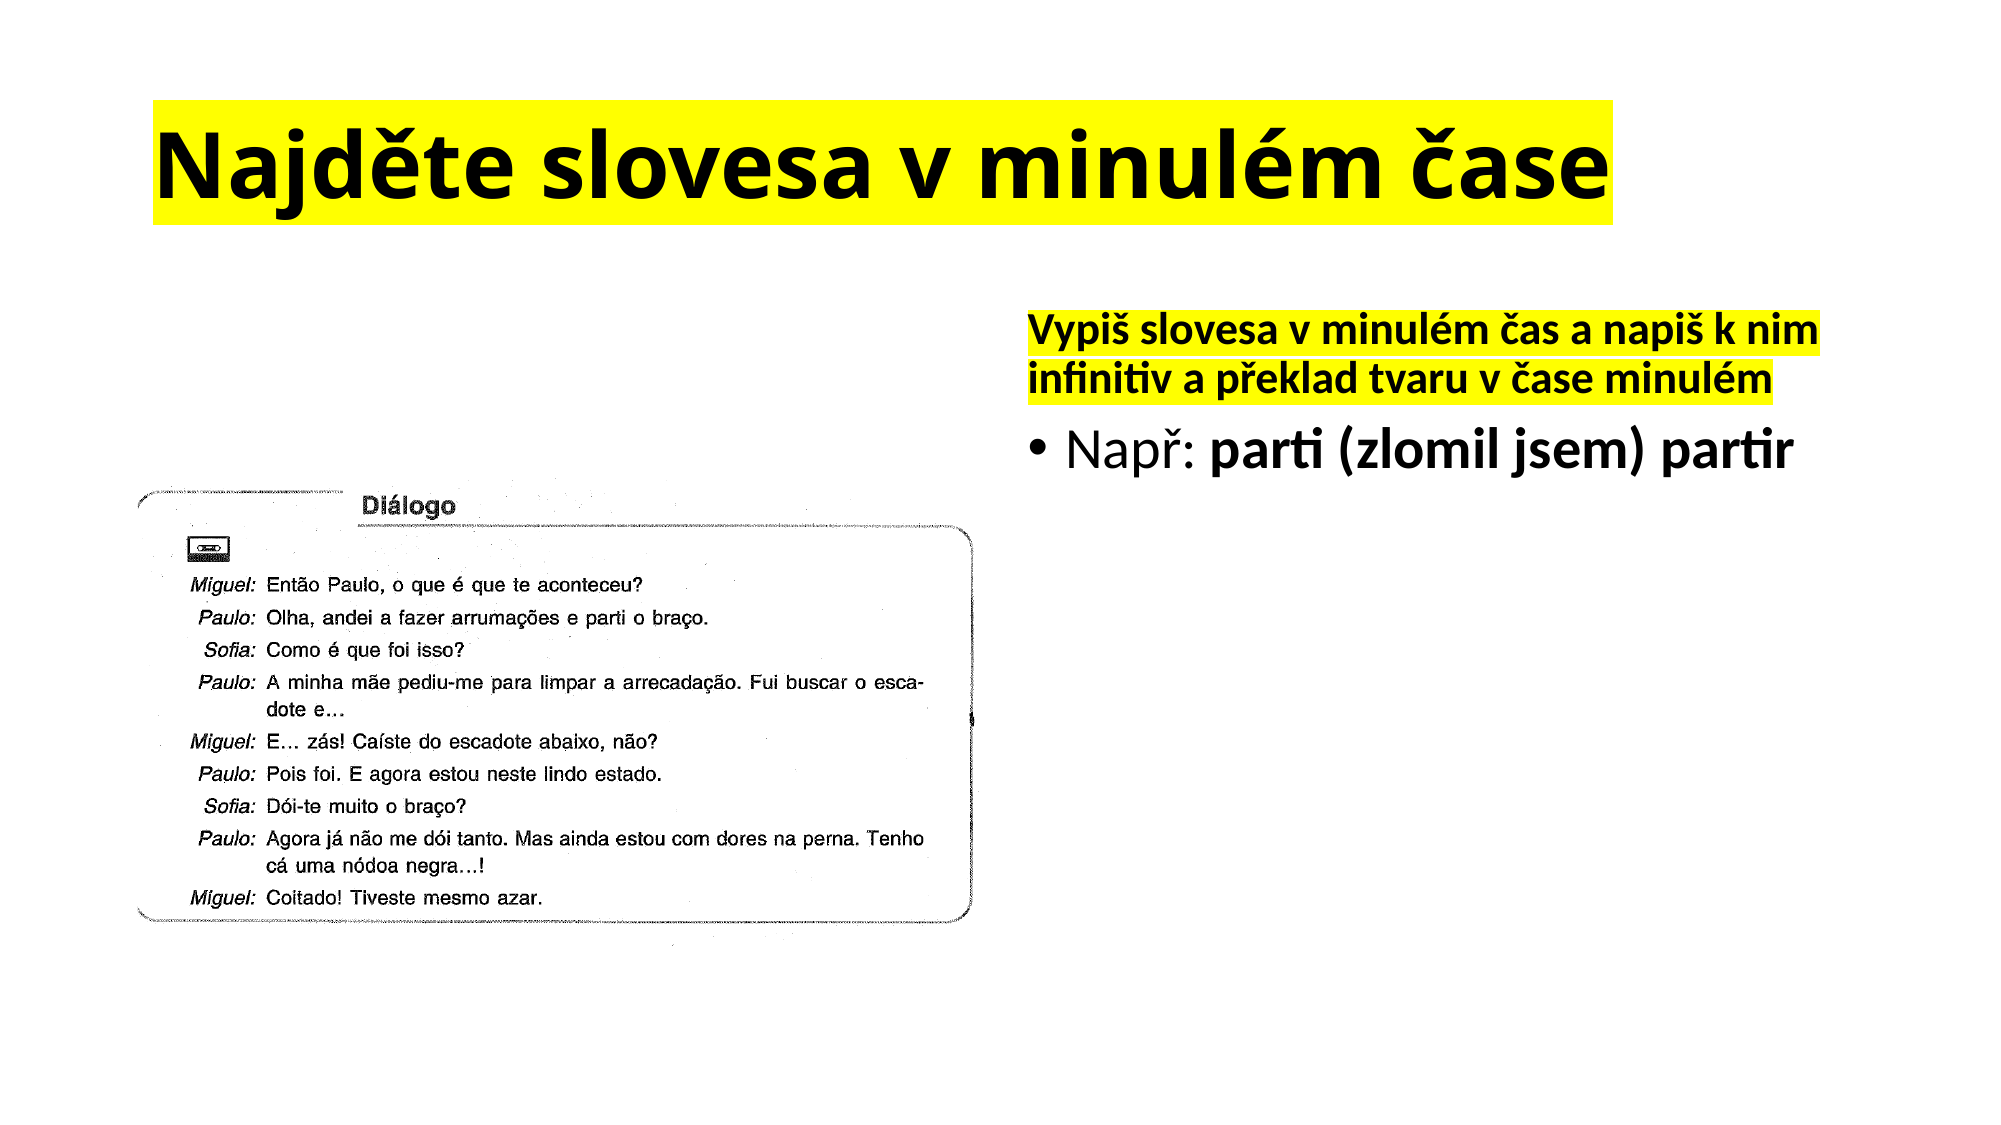

# Najděte slovesa v minulém čase
Vypiš slovesa v minulém čas a napiš k nim infinitiv a překlad tvaru v čase minulém
Např: parti (zlomil jsem) partir